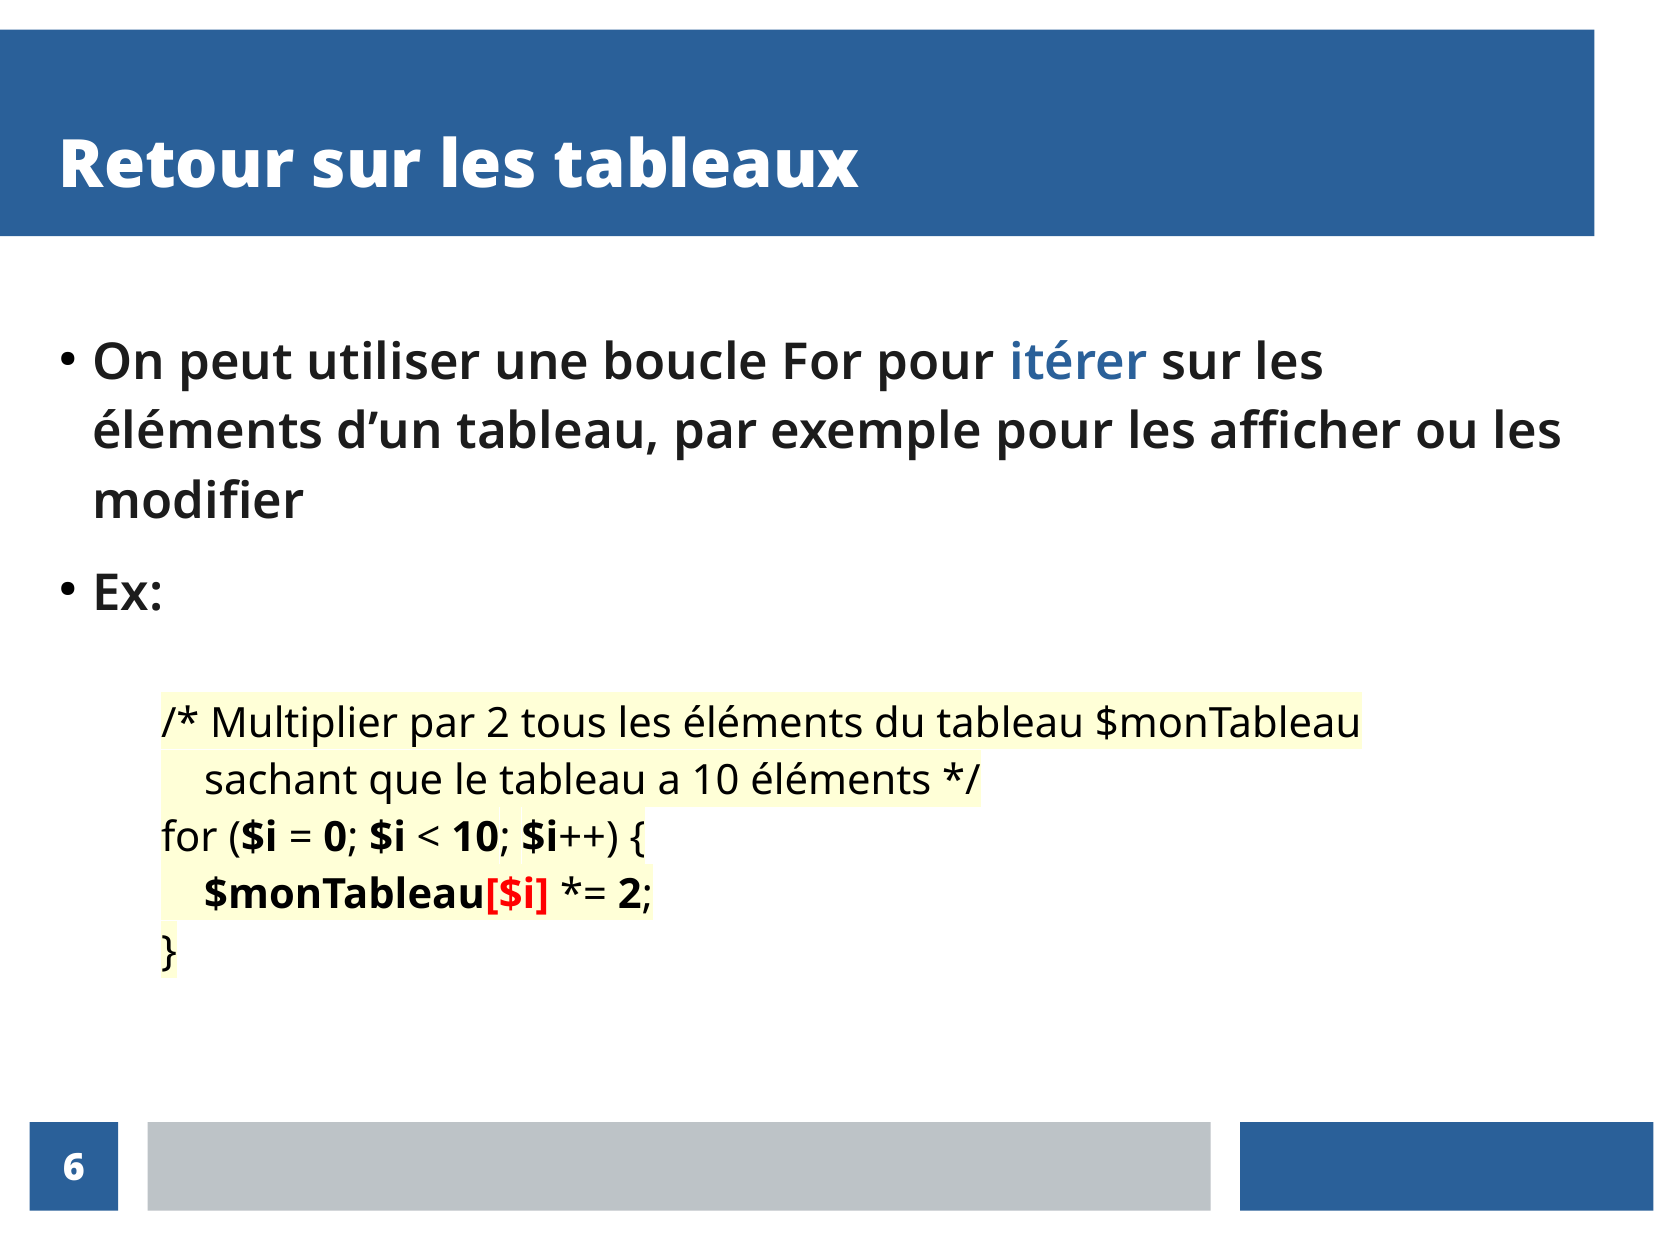

# Retour sur les tableaux
On peut utiliser une boucle For pour itérer sur les éléments d’un tableau, par exemple pour les afficher ou les modifier
Ex:
/* Multiplier par 2 tous les éléments du tableau $monTableau
 sachant que le tableau a 10 éléments */
for ($i = 0; $i < 10; $i++) {
 $monTableau[$i] *= 2;
}
6